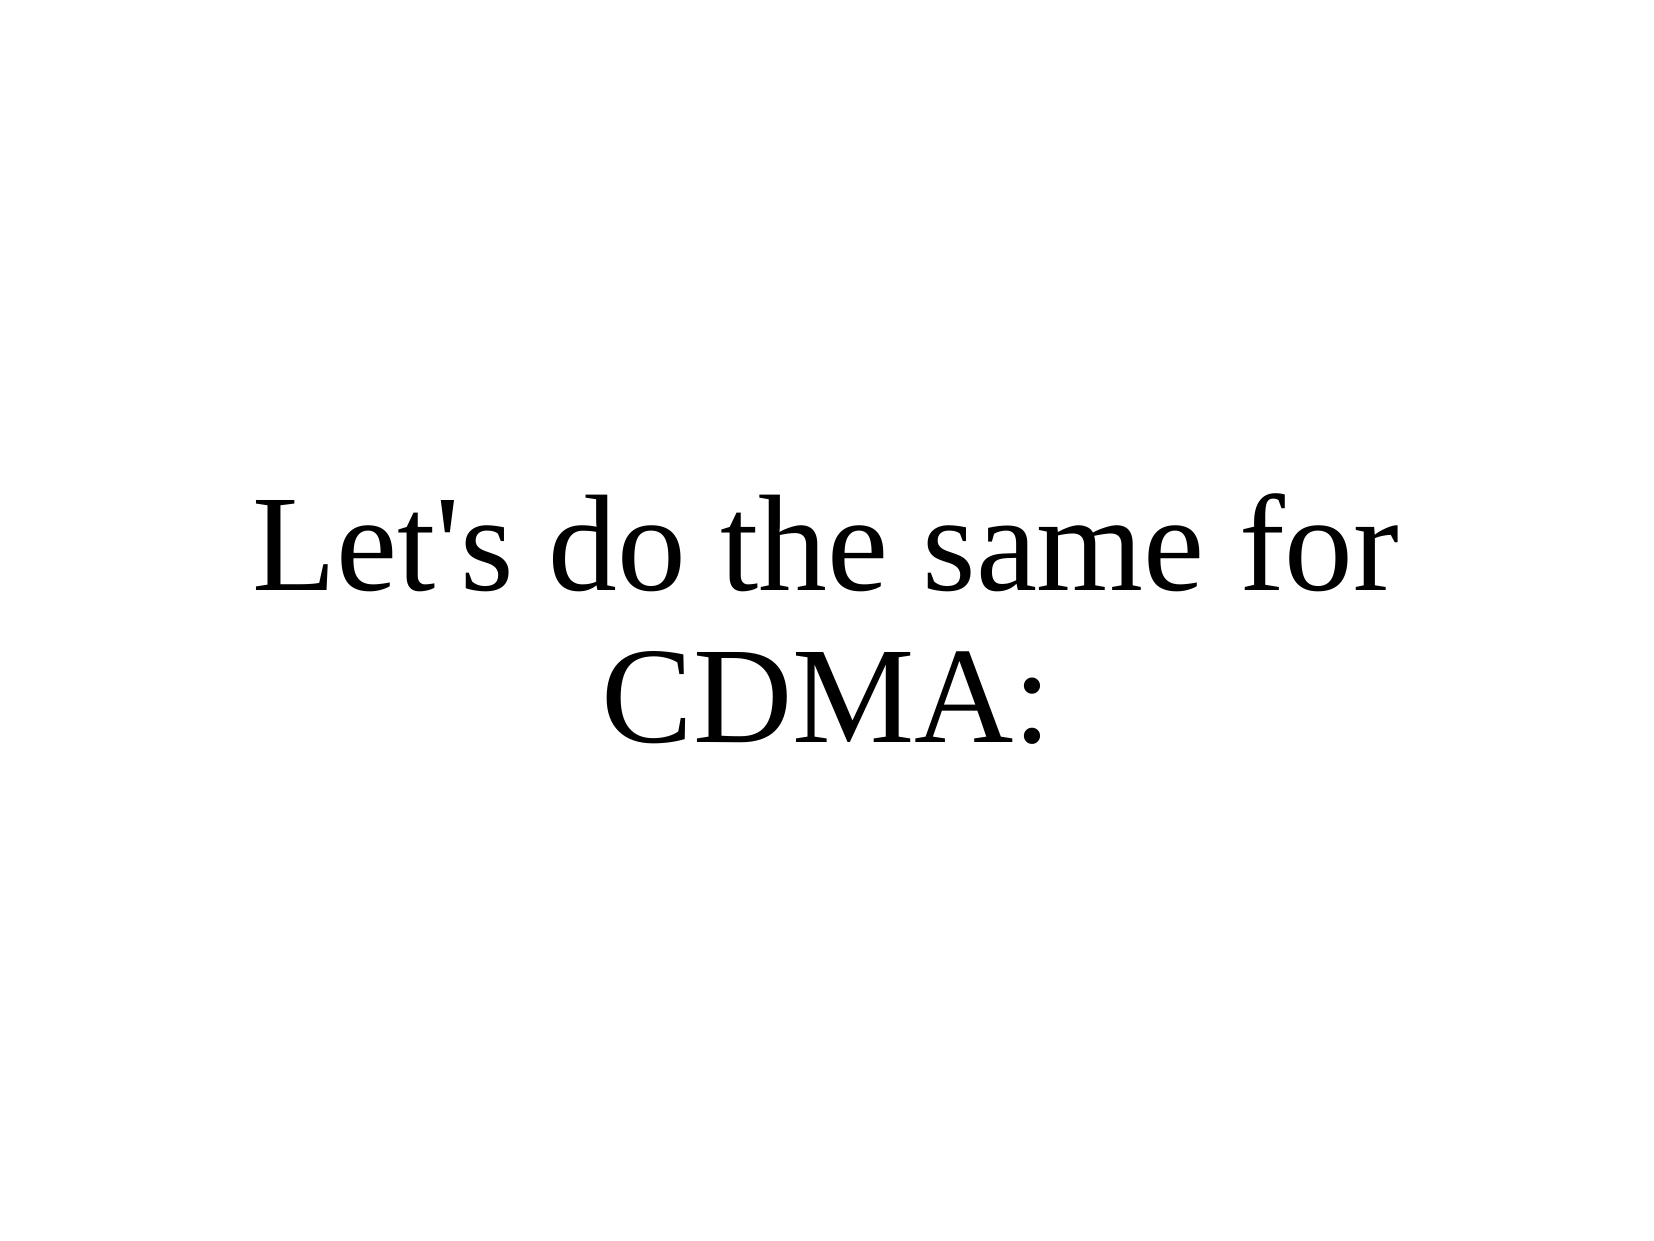

# Let's do the same for CDMA: